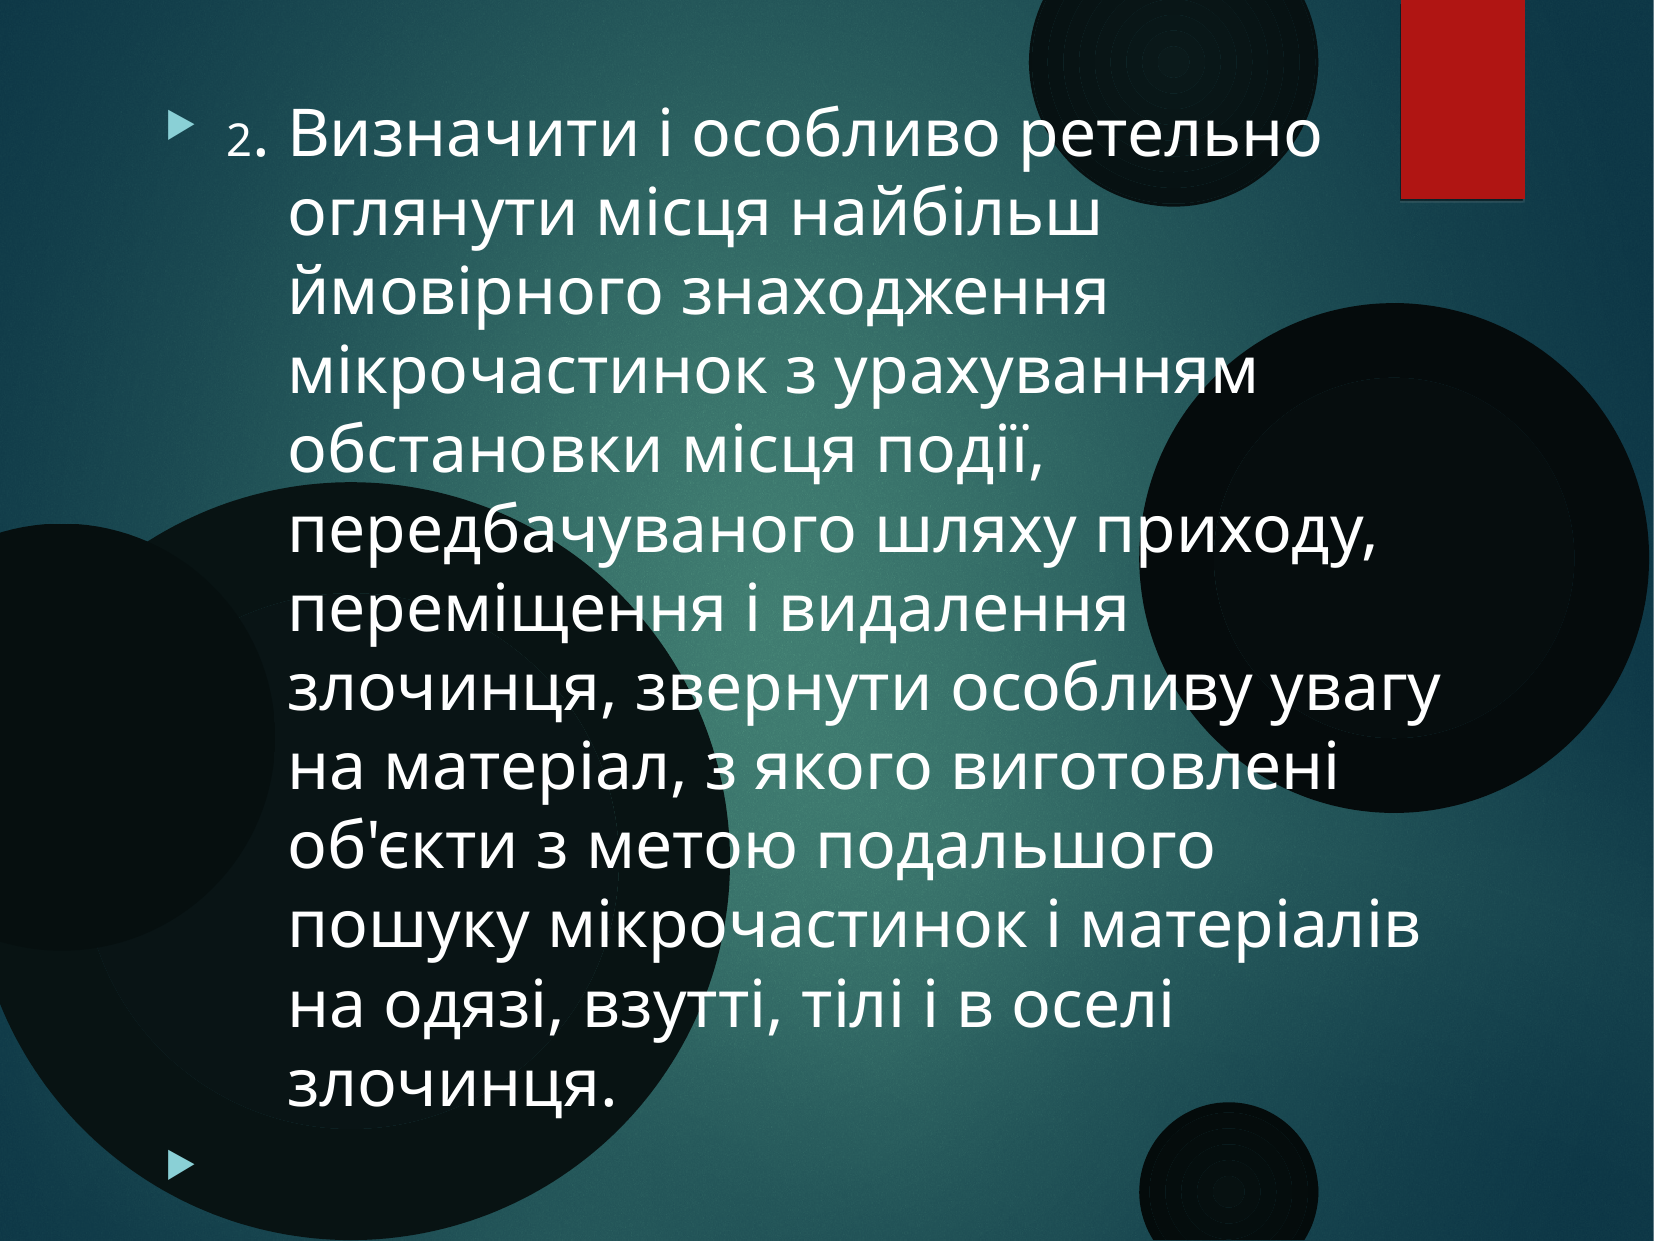

# 2. Визначити і особливо ретельно оглянути місця найбільш ймовірного знаходження мікрочастинок з урахуванням обстановки місця події, передбачуваного шляху приходу, переміщення і видалення злочинця, звернути особливу увагу на матеріал, з якого виготовлені об'єкти з метою подальшого пошуку мікрочастинок і матеріалів на одязі, взутті, тілі і в оселі злочинця.